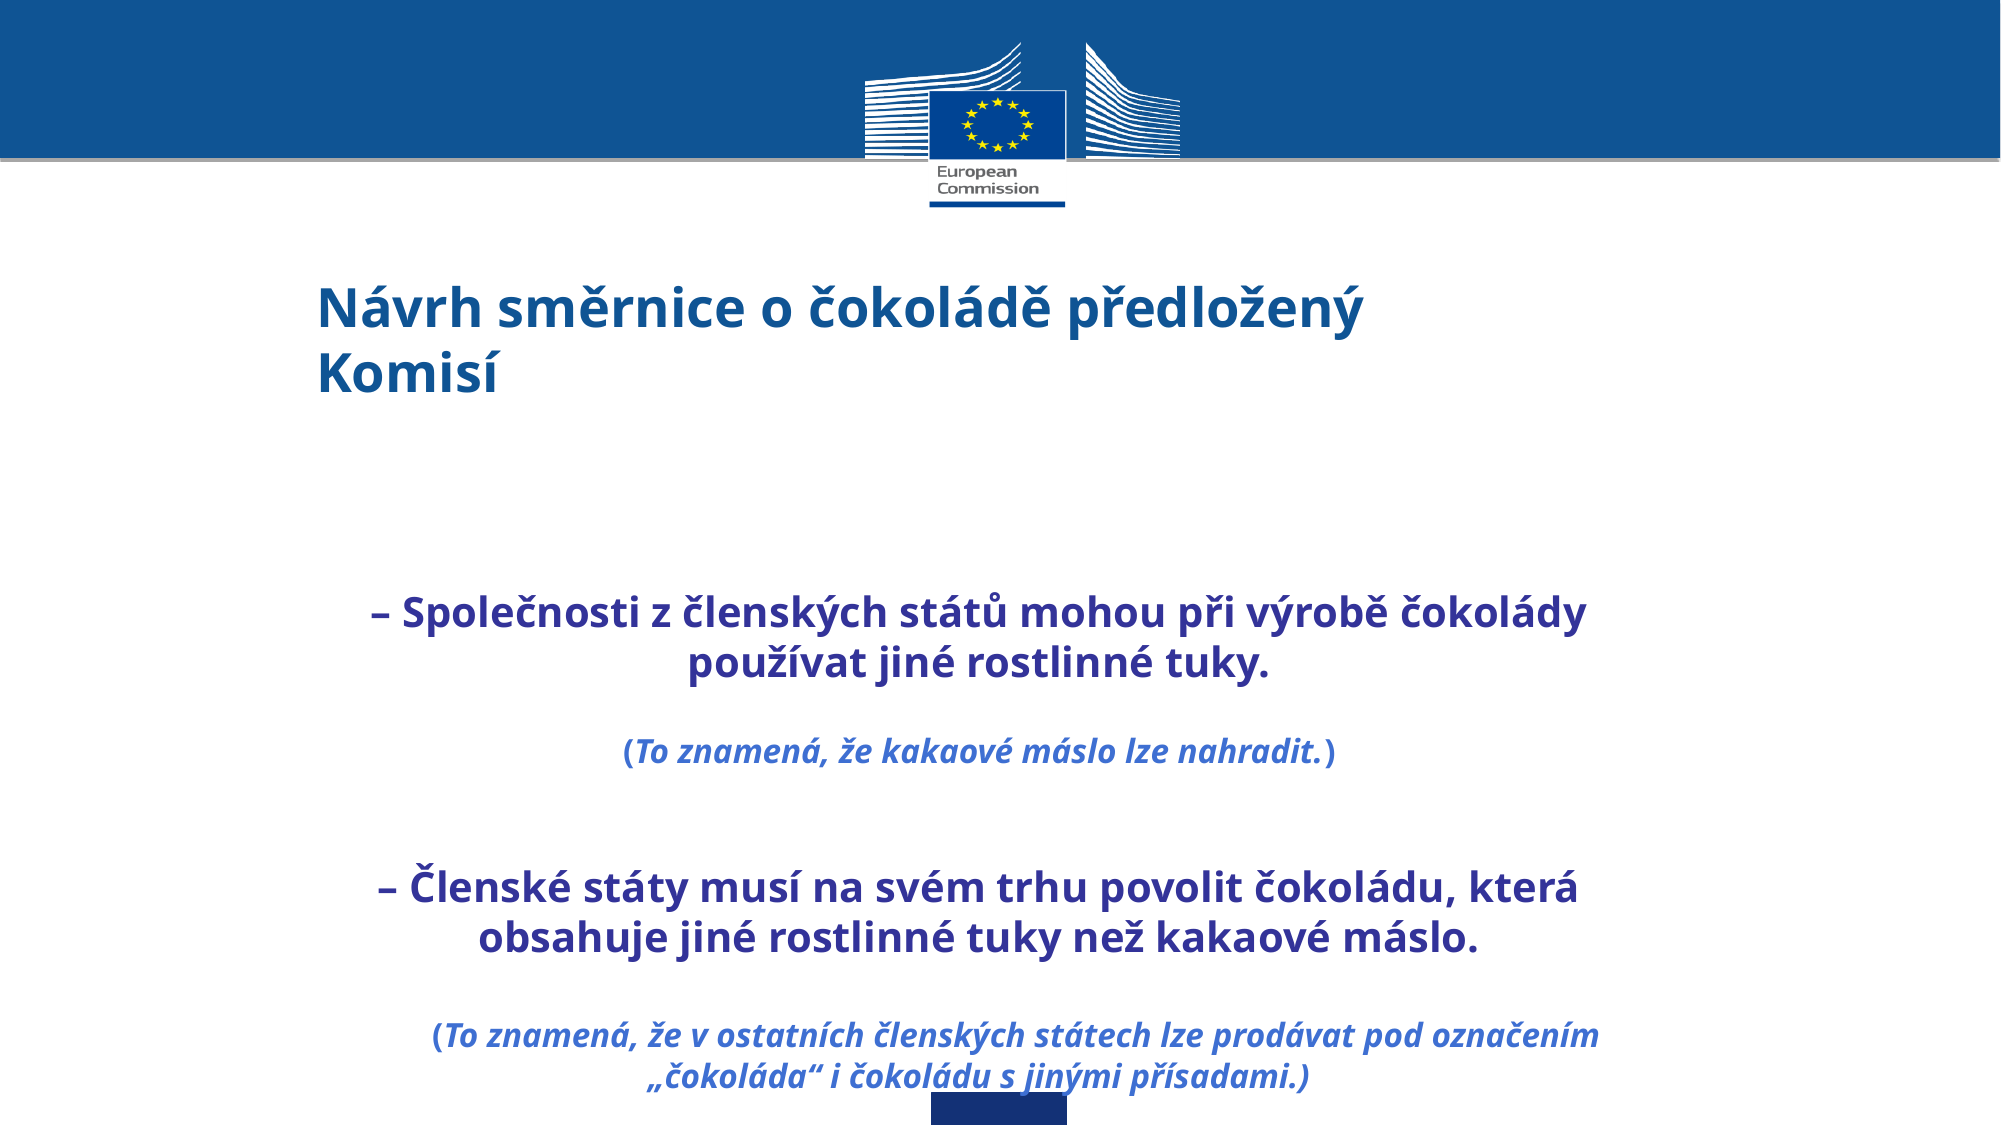

Návrh směrnice o čokoládě předložený Komisí
– Společnosti z členských států mohou při výrobě čokolády používat jiné rostlinné tuky.
(To znamená, že kakaové máslo lze nahradit.)
– Členské státy musí na svém trhu povolit čokoládu, která obsahuje jiné rostlinné tuky než kakaové máslo.
	(To znamená, že v ostatních členských státech lze prodávat pod označením „čokoláda“ i čokoládu s jinými přísadami.)